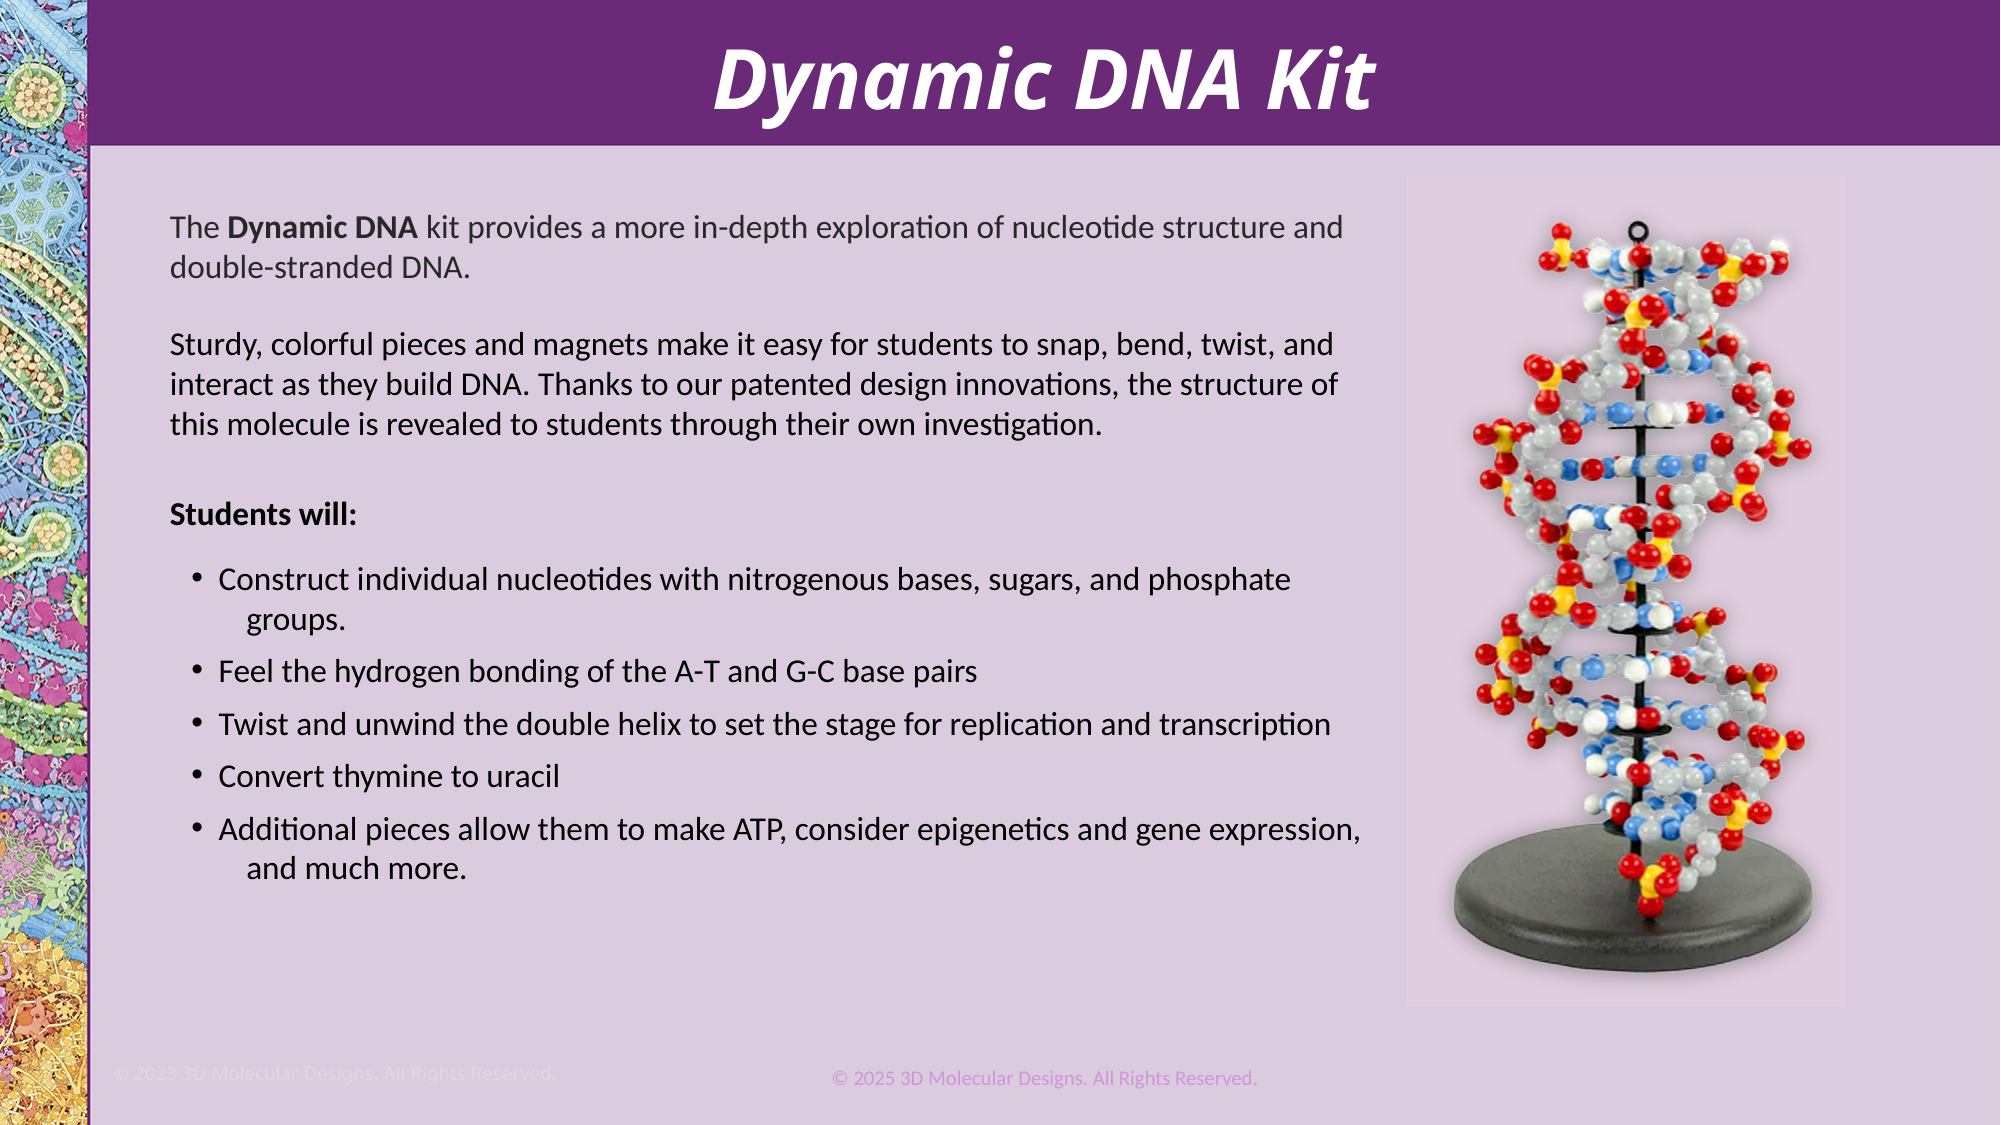

# Dynamic DNA Kit
The Dynamic DNA kit provides a more in-depth exploration of nucleotide structure and double-stranded DNA.
Sturdy, colorful pieces and magnets make it easy for students to snap, bend, twist, and interact as they build DNA. Thanks to our patented design innovations, the structure of this molecule is revealed to students through their own investigation.
Students will:
Construct individual nucleotides with nitrogenous bases, sugars, and phosphate groups.
Feel the hydrogen bonding of the A-T and G-C base pairs
Twist and unwind the double helix to set the stage for replication and transcription
Convert thymine to uracil
Additional pieces allow them to make ATP, consider epigenetics and gene expression, and much more.
© 2023 3D Molecular Designs. All Rights Reserved.